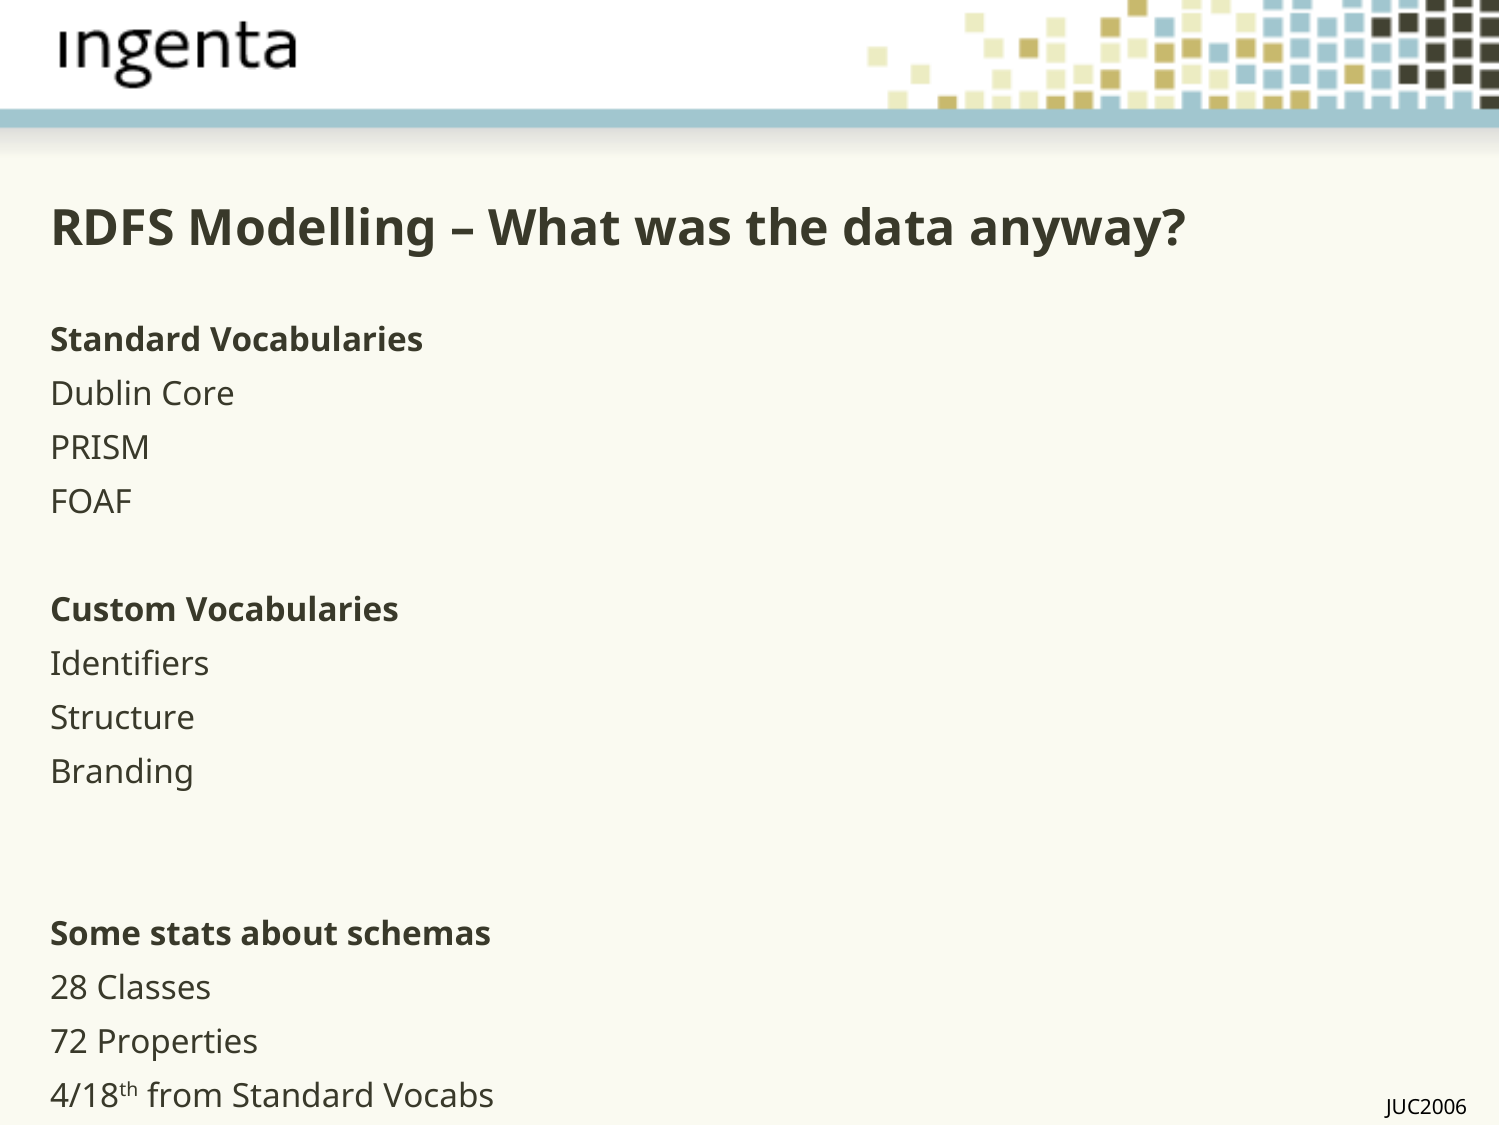

# RDFS Modelling – What was the data anyway?
Standard Vocabularies
Dublin Core
PRISM
FOAF
Custom Vocabularies
Identifiers
Structure
Branding
Some stats about schemas
28 Classes
72 Properties
4/18th from Standard Vocabs